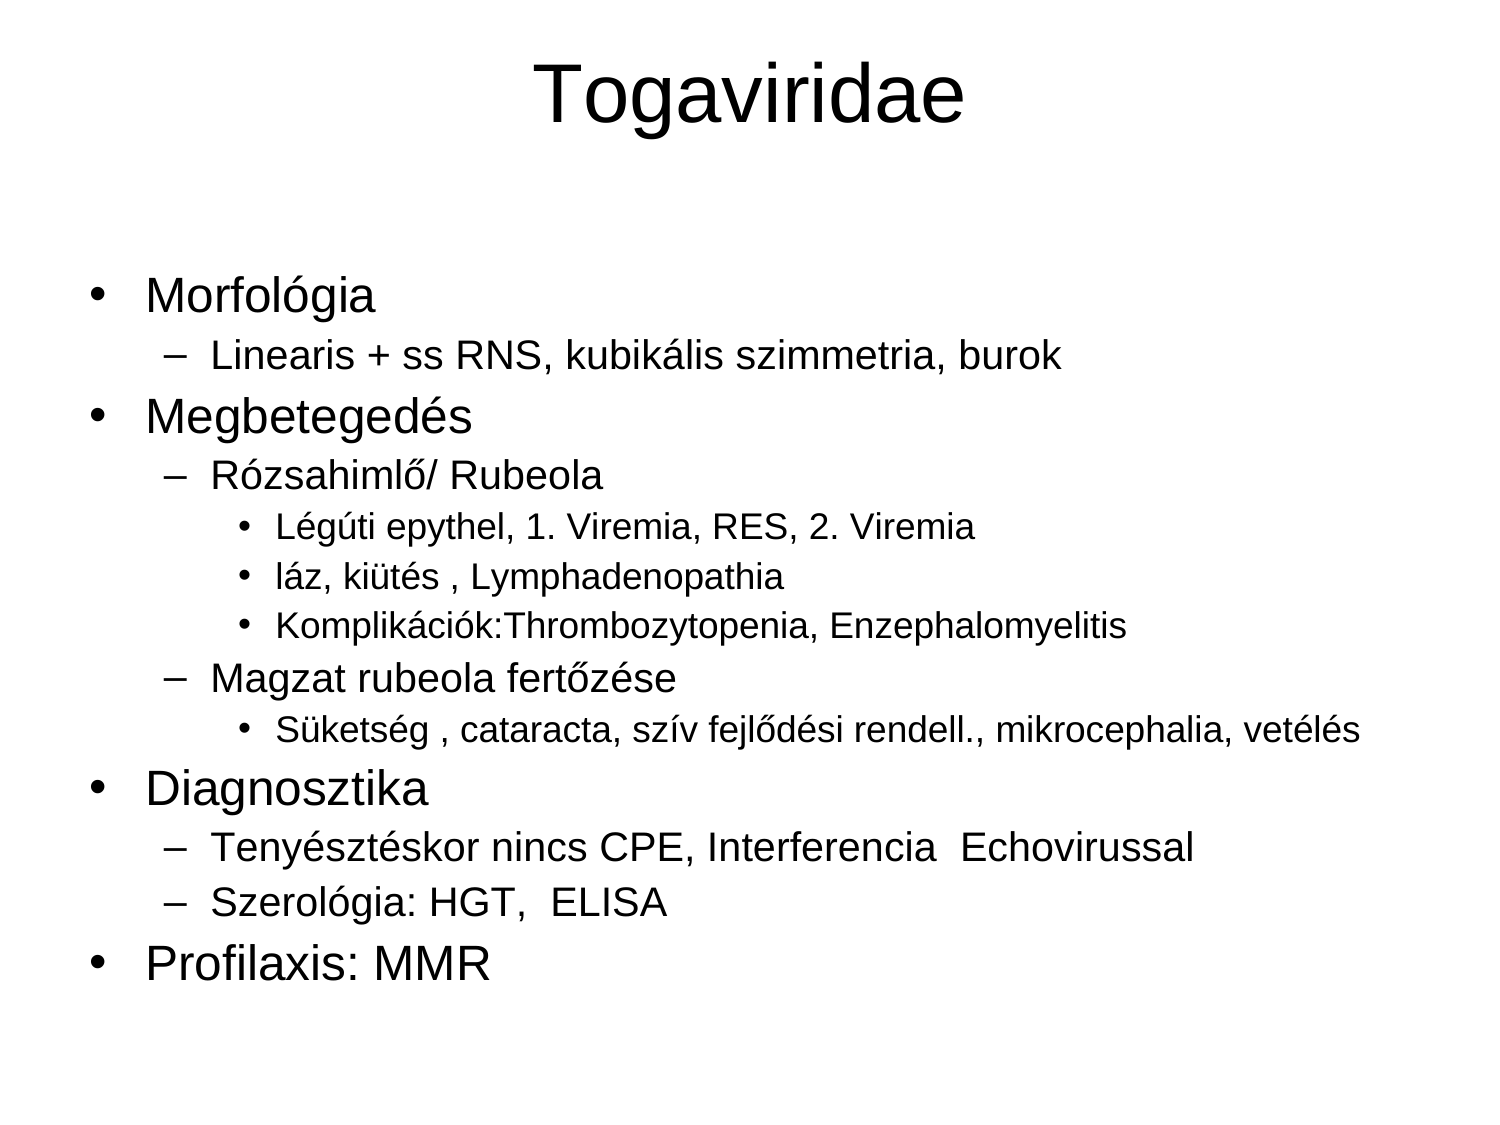

# Togaviridae
Morfológia
Linearis + ss RNS, kubikális szimmetria, burok
Megbetegedés
Rózsahimlő/ Rubeola
Légúti epythel, 1. Viremia, RES, 2. Viremia
láz, kiütés , Lymphadenopathia
Komplikációk:Thrombozytopenia, Enzephalomyelitis
Magzat rubeola fertőzése
Süketség , cataracta, szív fejlődési rendell., mikrocephalia, vetélés
Diagnosztika
Tenyésztéskor nincs CPE, Interferencia Echovirussal
Szerológia: HGT, ELISA
Profilaxis: MMR